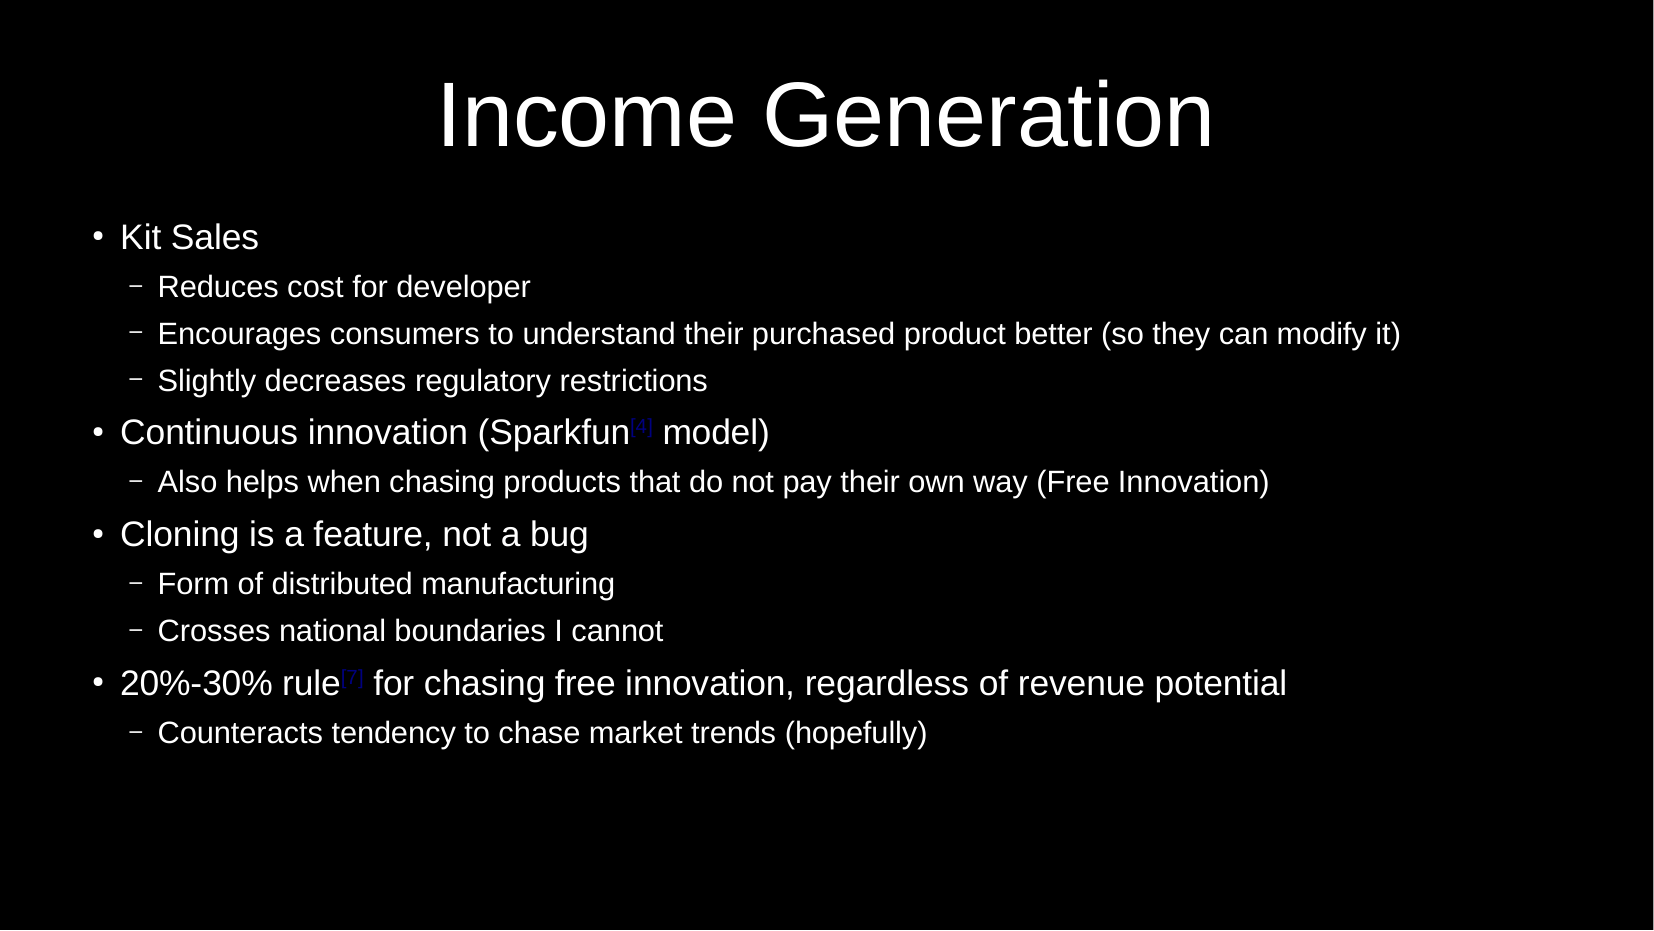

# Income Generation
Kit Sales
Reduces cost for developer
Encourages consumers to understand their purchased product better (so they can modify it)
Slightly decreases regulatory restrictions
Continuous innovation (Sparkfun[4] model)
Also helps when chasing products that do not pay their own way (Free Innovation)
Cloning is a feature, not a bug
Form of distributed manufacturing
Crosses national boundaries I cannot
20%-30% rule[7] for chasing free innovation, regardless of revenue potential
Counteracts tendency to chase market trends (hopefully)